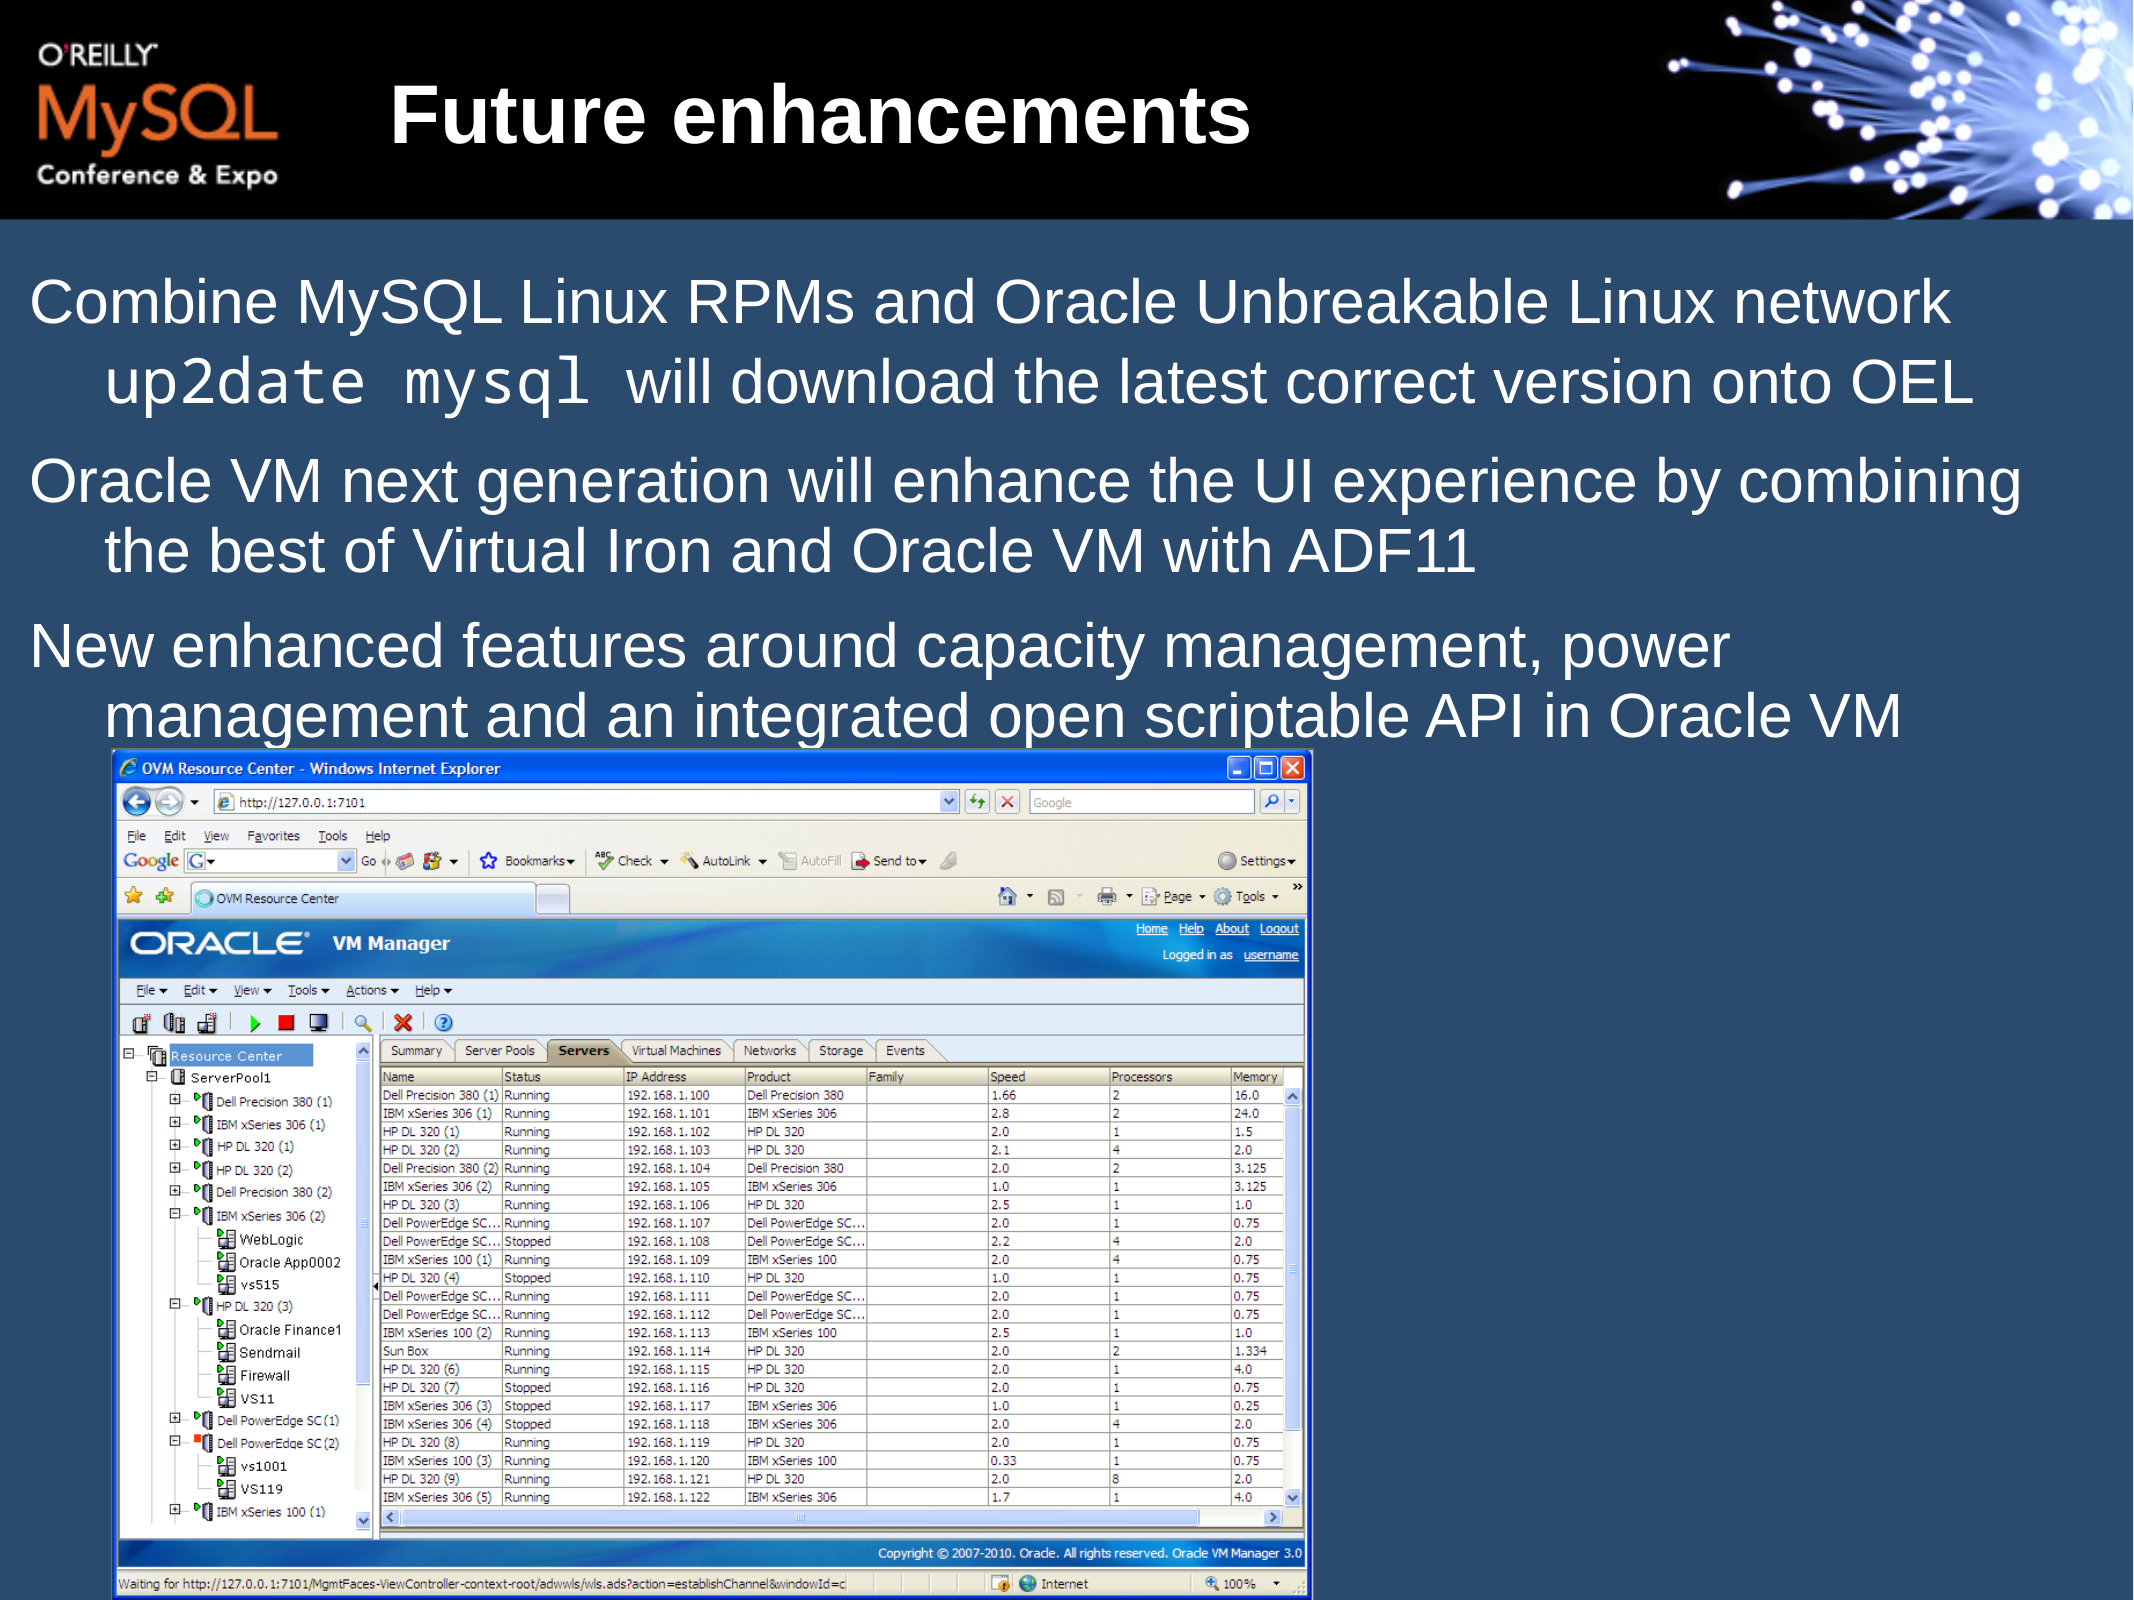

# Future enhancements
Combine MySQL Linux RPMs and Oracle Unbreakable Linux network up2date mysql will download the latest correct version onto OEL
Oracle VM next generation will enhance the UI experience by combining the best of Virtual Iron and Oracle VM with ADF11
New enhanced features around capacity management, power management and an integrated open scriptable API in Oracle VM